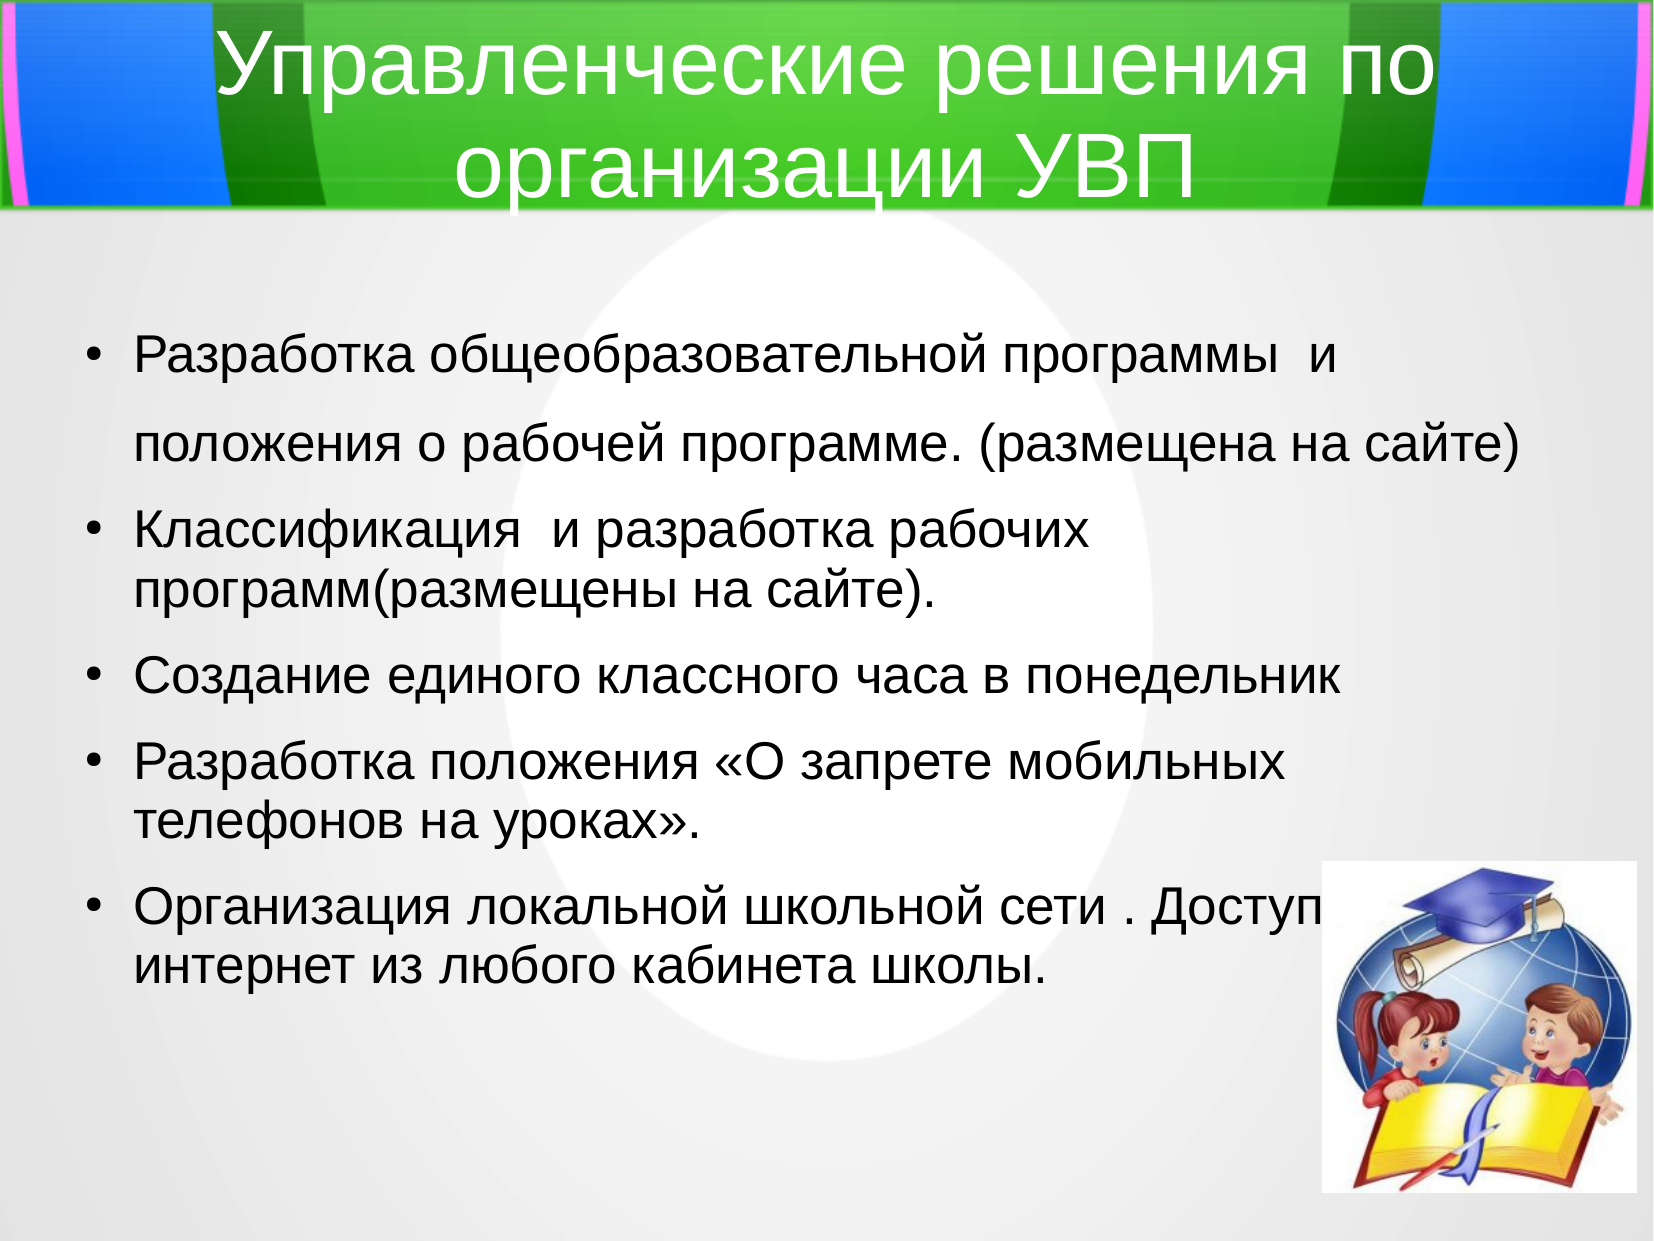

# Управленческие решения по организации УВП
Разработка общеобразовательной программы и положения о рабочей программе. (размещена на сайте)
Классификация и разработка рабочих программ(размещены на сайте).
Создание единого классного часа в понедельник
Разработка положения «О запрете мобильных телефонов на уроках».
Организация локальной школьной сети . Доступ в интернет из любого кабинета школы.